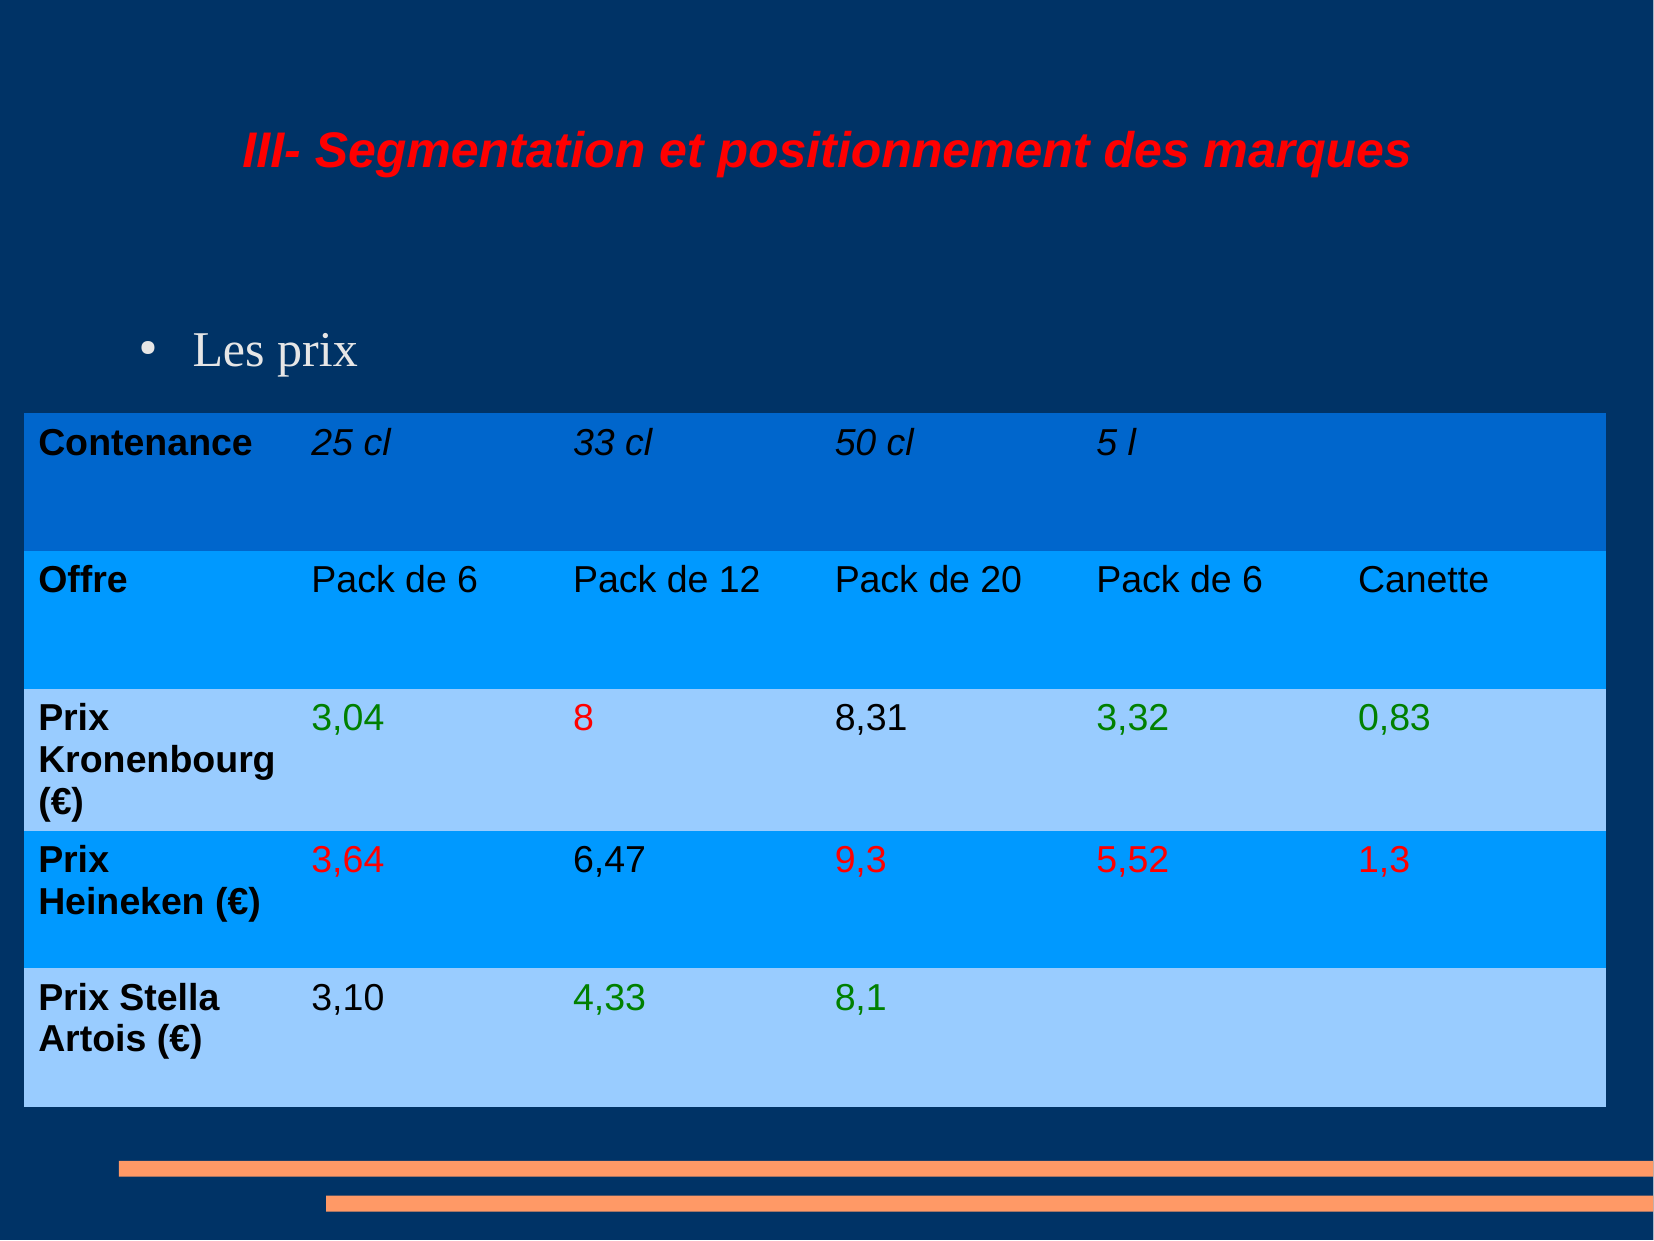

# III- Segmentation et positionnement des marques
Les prix
| Contenance | 25 cl | 33 cl | 50 cl | 5 l | |
| --- | --- | --- | --- | --- | --- |
| Offre | Pack de 6 | Pack de 12 | Pack de 20 | Pack de 6 | Canette |
| Prix Kronenbourg (€) | 3,04 | 8 | 8,31 | 3,32 | 0,83 |
| Prix Heineken (€) | 3,64 | 6,47 | 9,3 | 5,52 | 1,3 |
| Prix Stella Artois (€) | 3,10 | 4,33 | 8,1 | | |